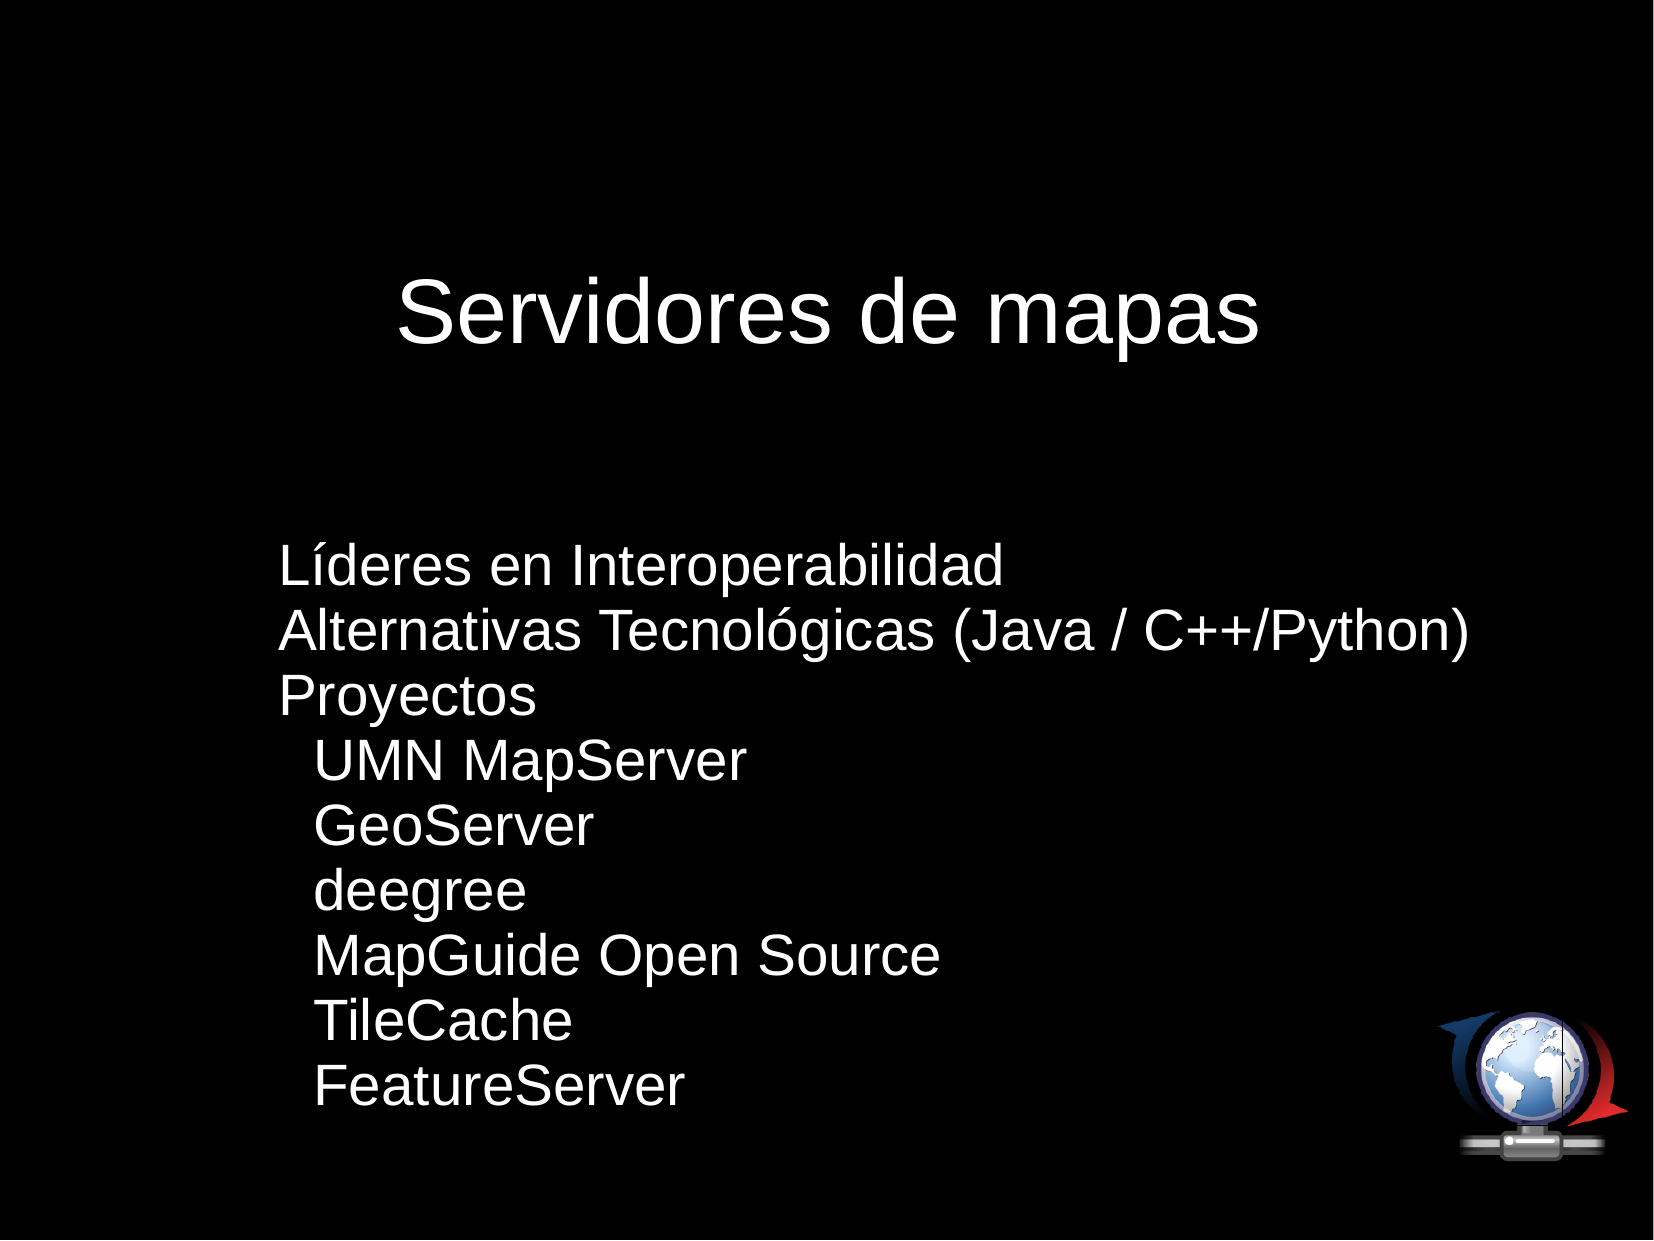

# Servidores de mapas
Líderes en Interoperabilidad
Alternativas Tecnológicas (Java / C++/Python)
Proyectos
UMN MapServer
GeoServer
deegree
MapGuide Open Source
TileCache
FeatureServer